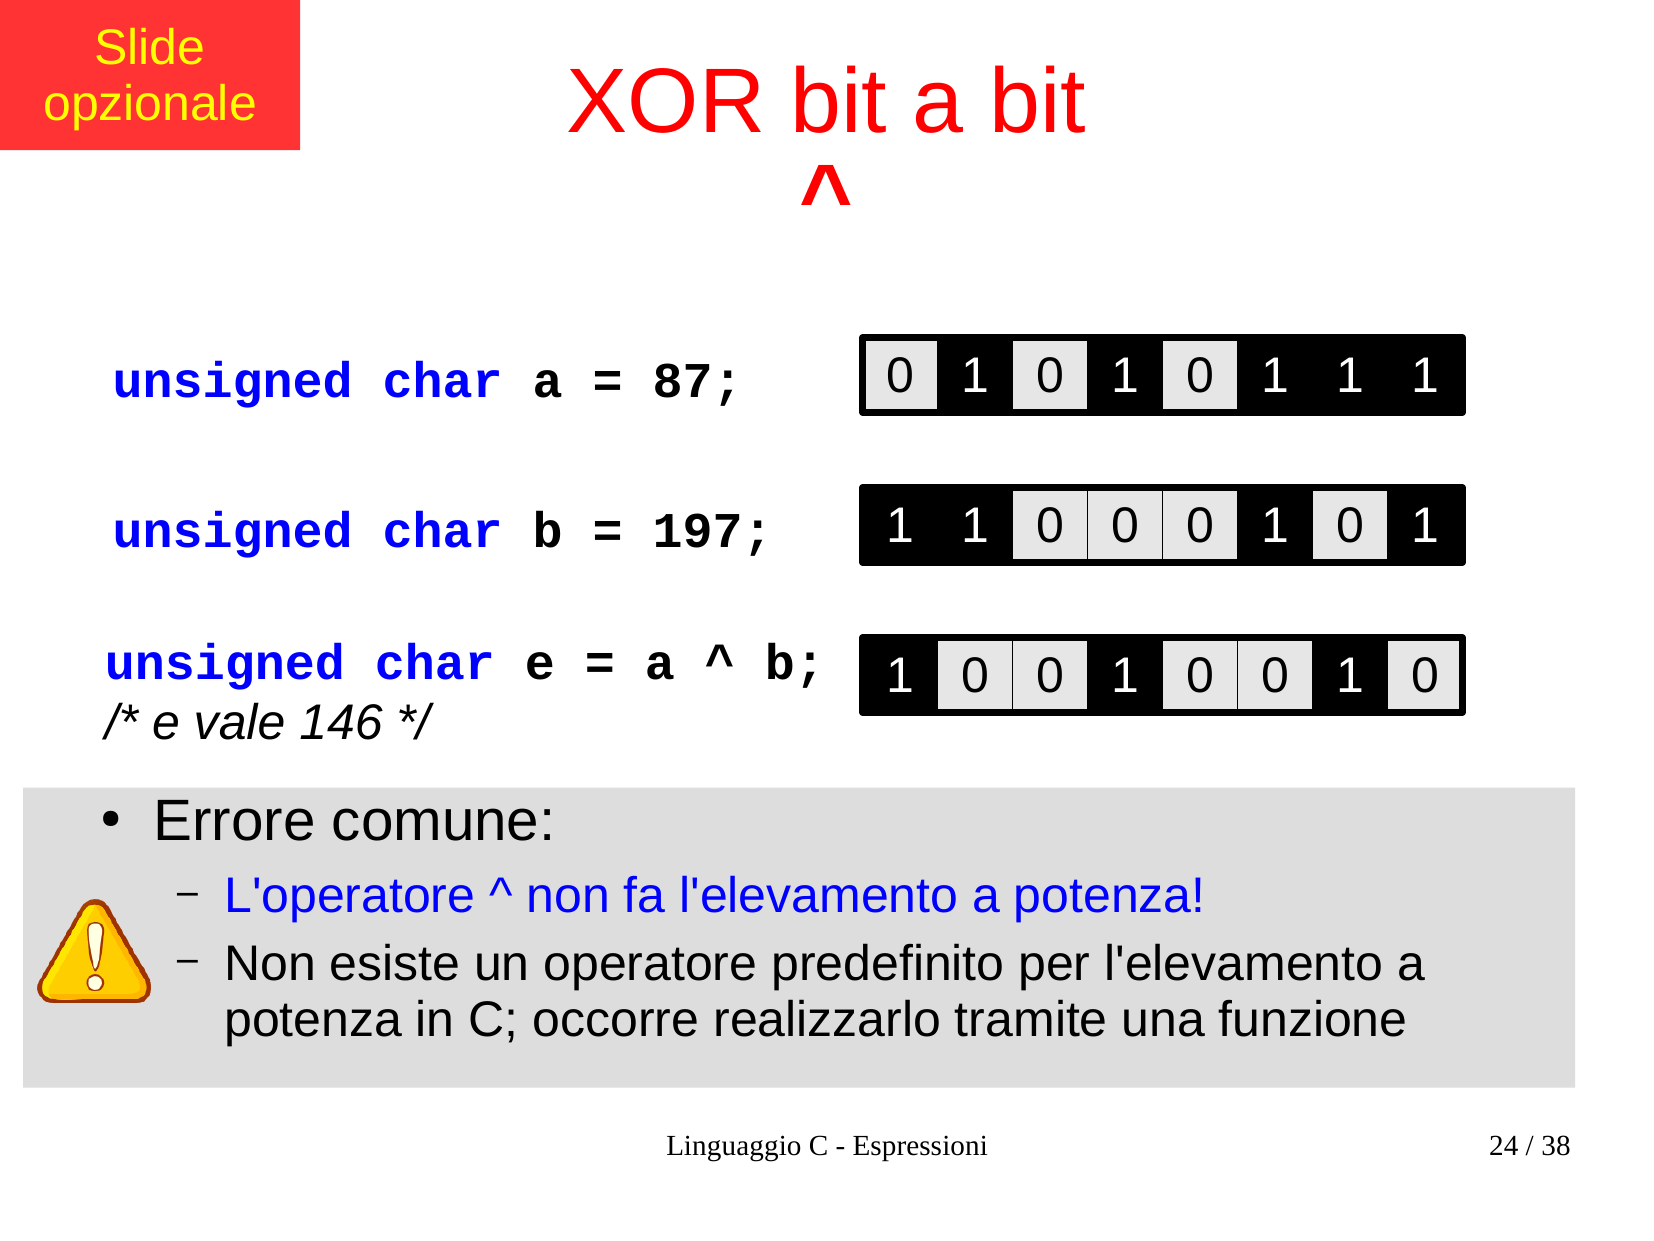

Slide
opzionale
# XOR bit a bit ^
0
1
0
1
0
1
1
1
unsigned char a = 87;
1
1
0
0
0
1
0
1
unsigned char b = 197;
unsigned char e = a ^ b;
/* e vale 146 */
1
0
0
1
0
0
1
0
Errore comune:
L'operatore ^ non fa l'elevamento a potenza!
Non esiste un operatore predefinito per l'elevamento a potenza in C; occorre realizzarlo tramite una funzione
Linguaggio C - Espressioni
24